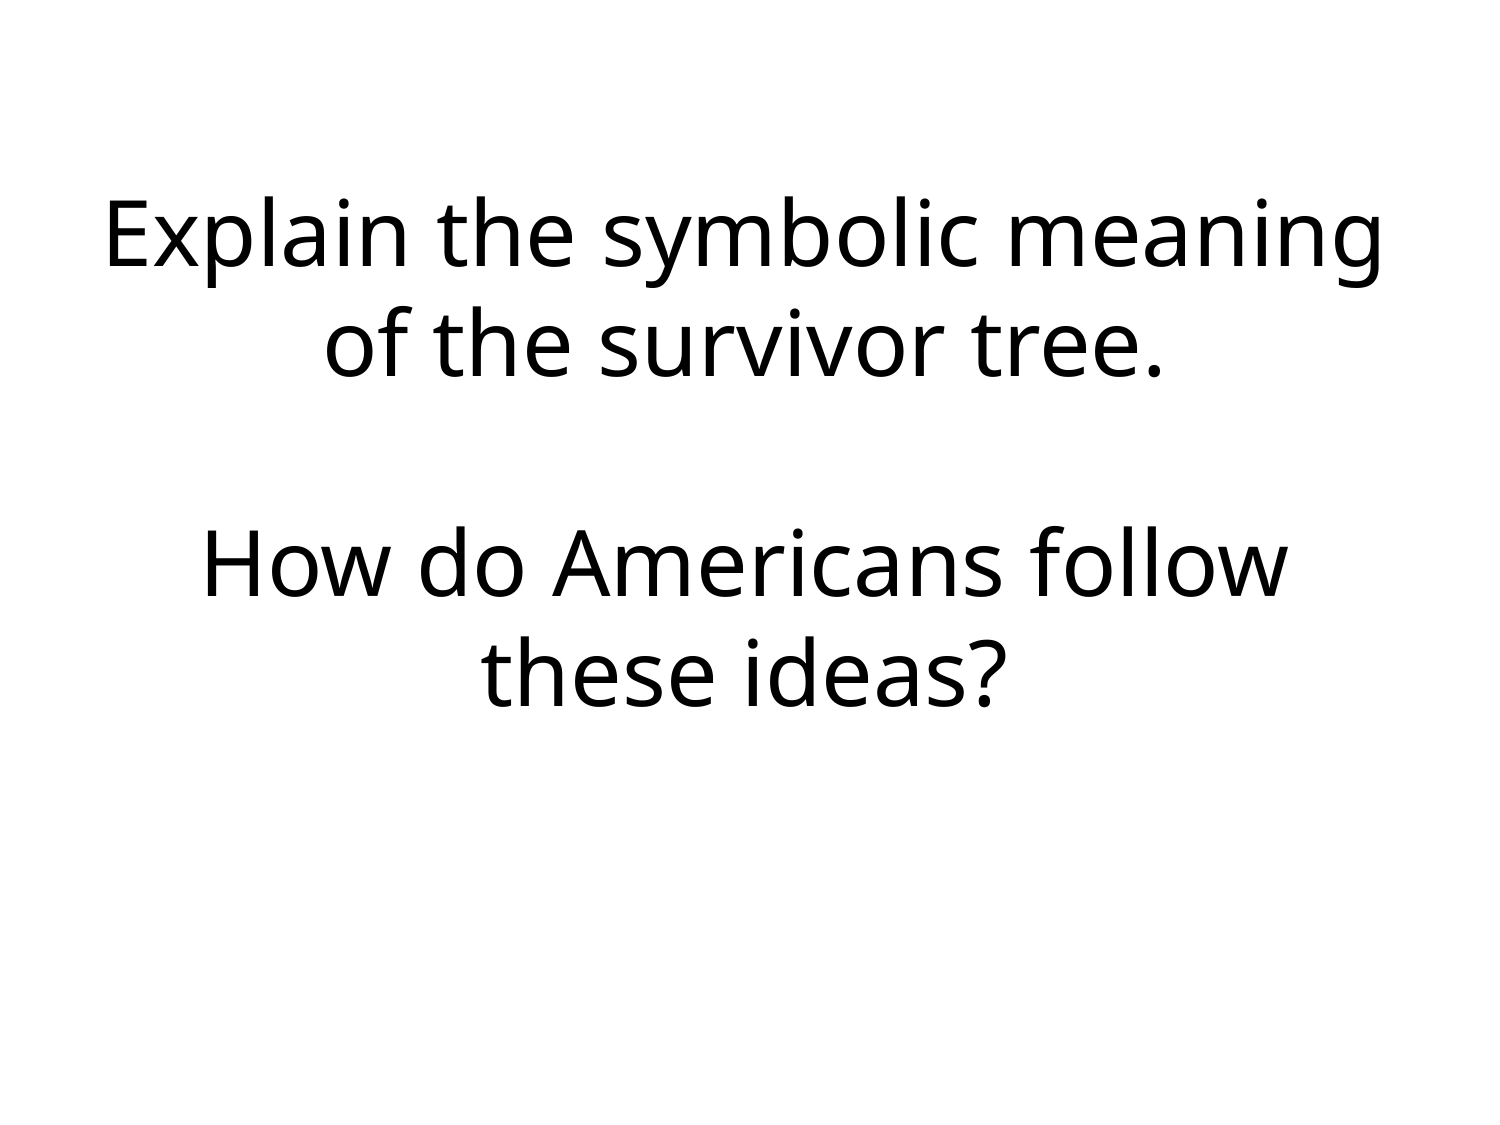

# Explain the symbolic meaning of the survivor tree. How do Americans follow these ideas?